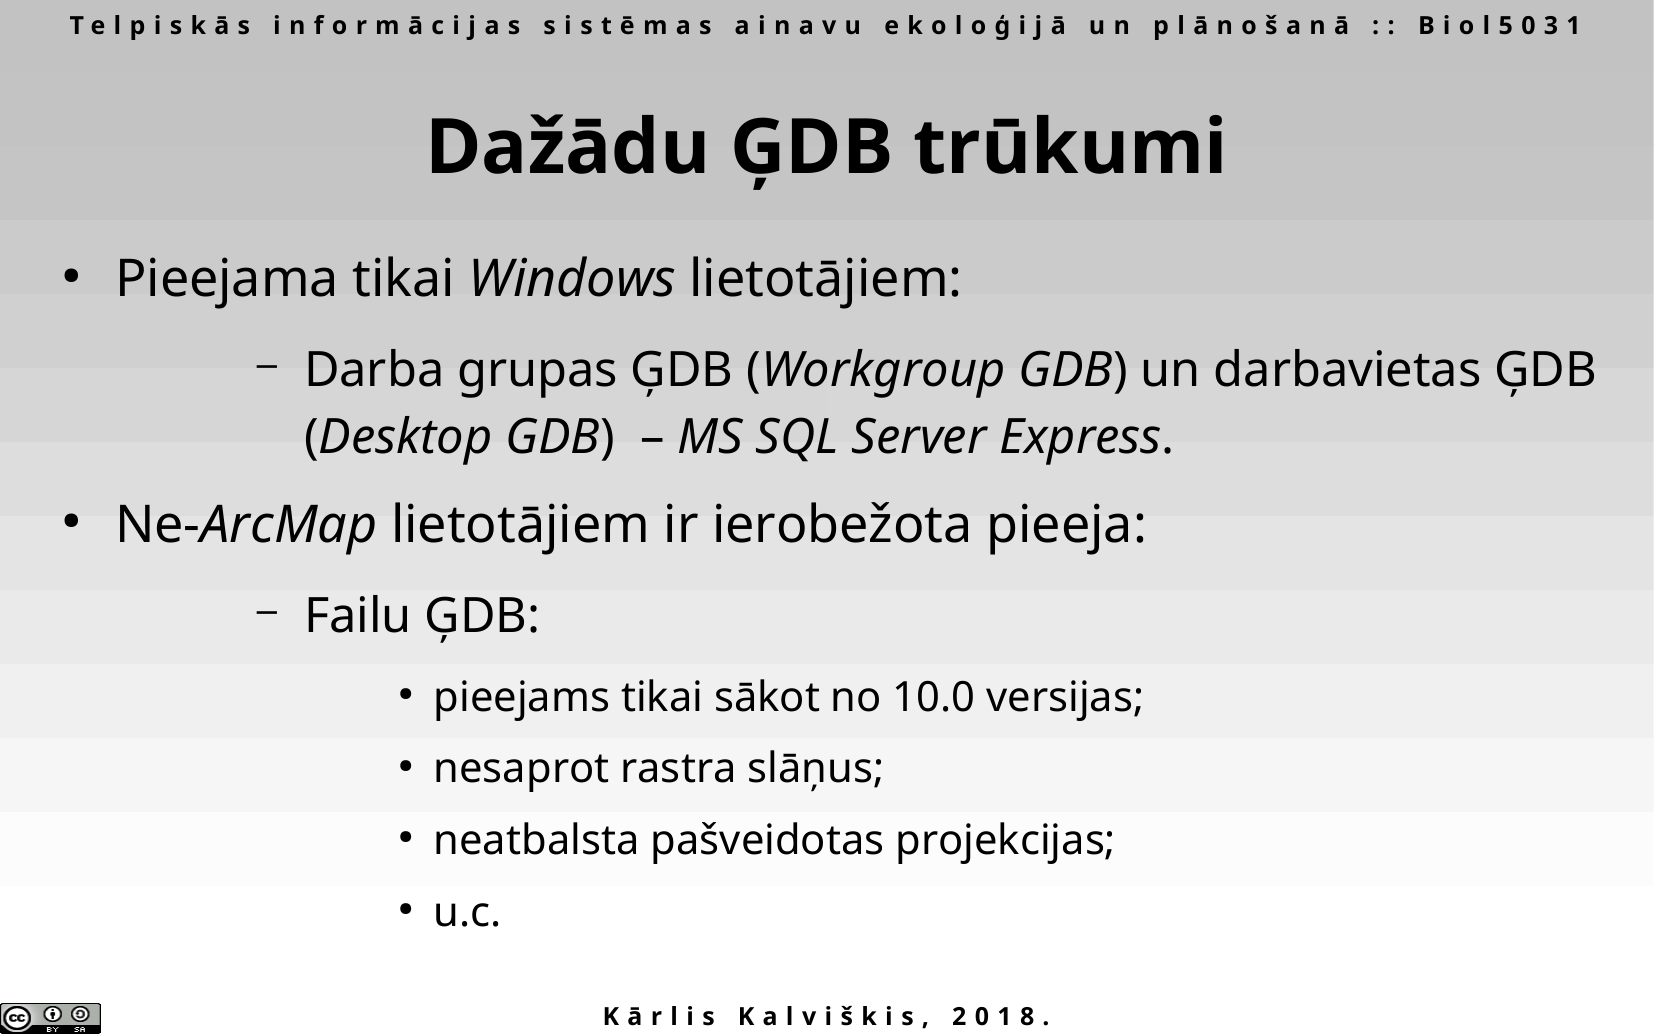

# Dažādu ĢDB trūkumi
Pieejama tikai Windows lietotājiem:
Darba grupas ĢDB (Workgroup GDB) un darbavietas ĢDB (Desktop GDB) – MS SQL Server Express.
Ne-ArcMap lietotājiem ir ierobežota pieeja:
Failu ĢDB:
pieejams tikai sākot no 10.0 versijas;
nesaprot rastra slāņus;
neatbalsta pašveidotas projekcijas;
u.c.